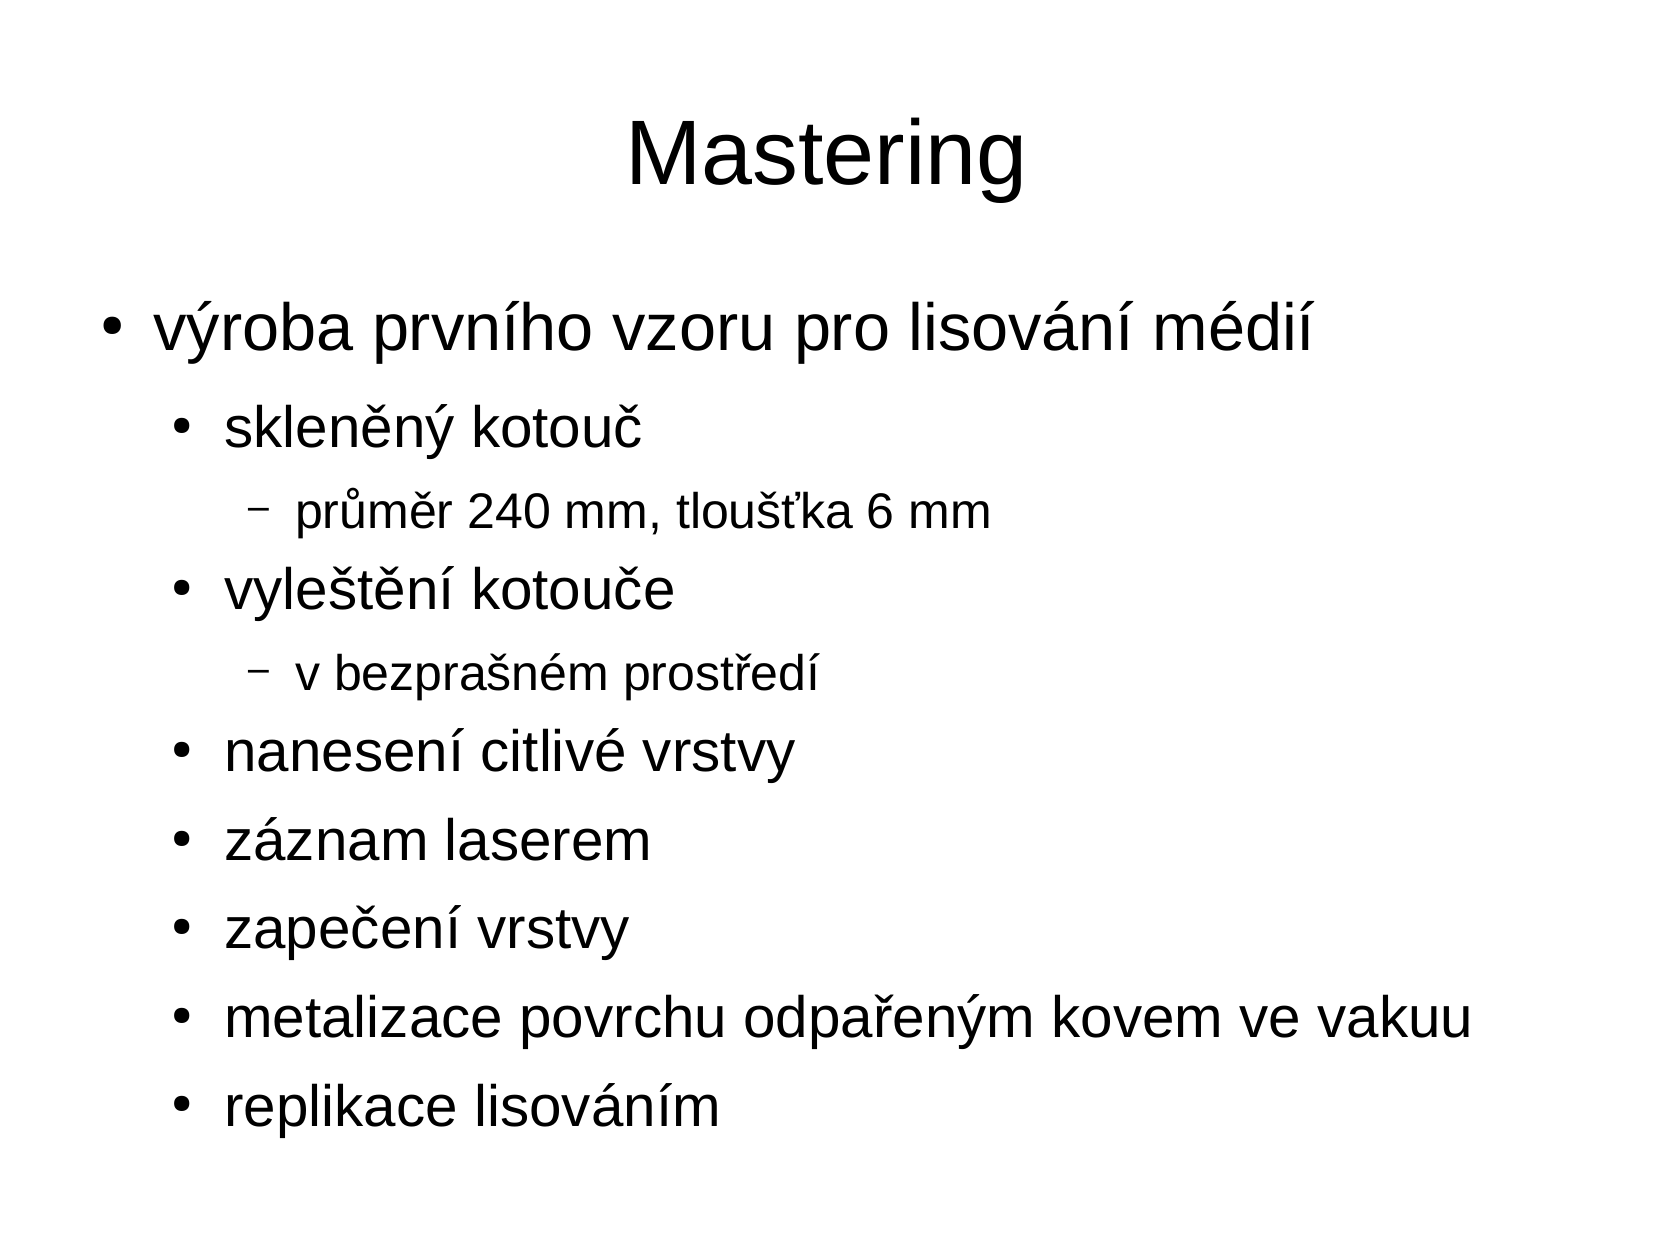

# Mastering
výroba prvního vzoru pro lisování médií
skleněný kotouč
průměr 240 mm, tloušťka 6 mm
vyleštění kotouče
v bezprašném prostředí
nanesení citlivé vrstvy
záznam laserem
zapečení vrstvy
metalizace povrchu odpařeným kovem ve vakuu
replikace lisováním